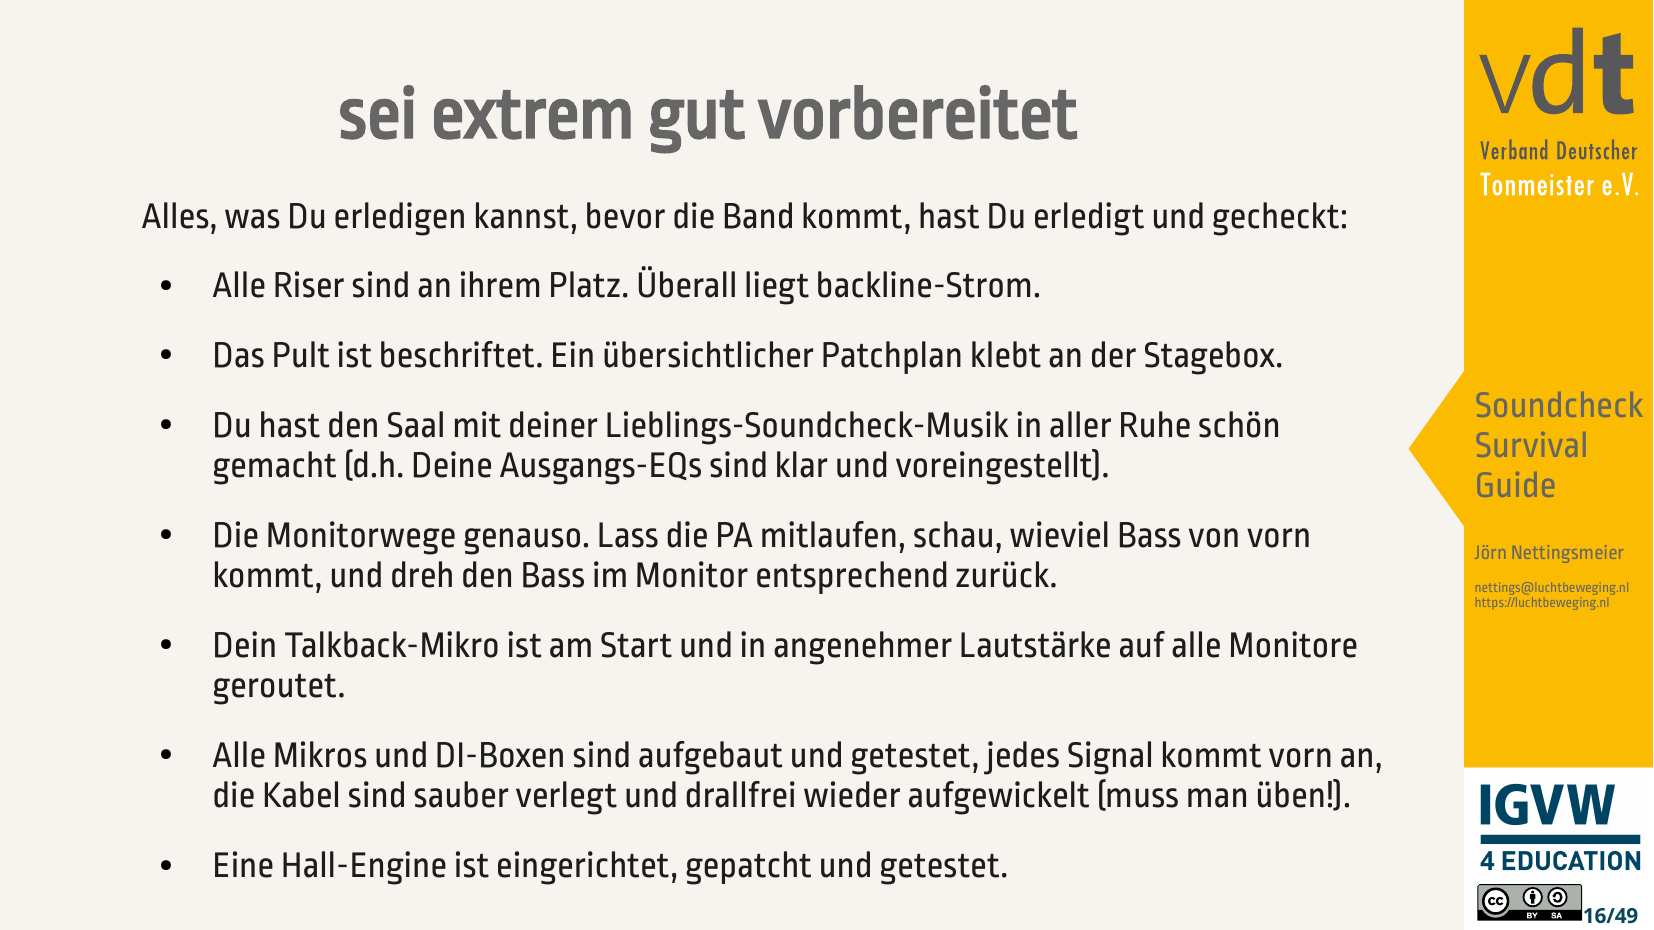

sei extrem gut vorbereitet
# Alles, was Du erledigen kannst, bevor die Band kommt, hast Du erledigt und gecheckt:
Alle Riser sind an ihrem Platz. Überall liegt backline-Strom.
Das Pult ist beschriftet. Ein übersichtlicher Patchplan klebt an der Stagebox.
Du hast den Saal mit deiner Lieblings-Soundcheck-Musik in aller Ruhe schön gemacht (d.h. Deine Ausgangs-EQs sind klar und voreingestellt).
Die Monitorwege genauso. Lass die PA mitlaufen, schau, wieviel Bass von vorn kommt, und dreh den Bass im Monitor entsprechend zurück.
Dein Talkback-Mikro ist am Start und in angenehmer Lautstärke auf alle Monitore geroutet.
Alle Mikros und DI-Boxen sind aufgebaut und getestet, jedes Signal kommt vorn an, die Kabel sind sauber verlegt und drallfrei wieder aufgewickelt (muss man üben!).
Eine Hall-Engine ist eingerichtet, gepatcht und getestet.